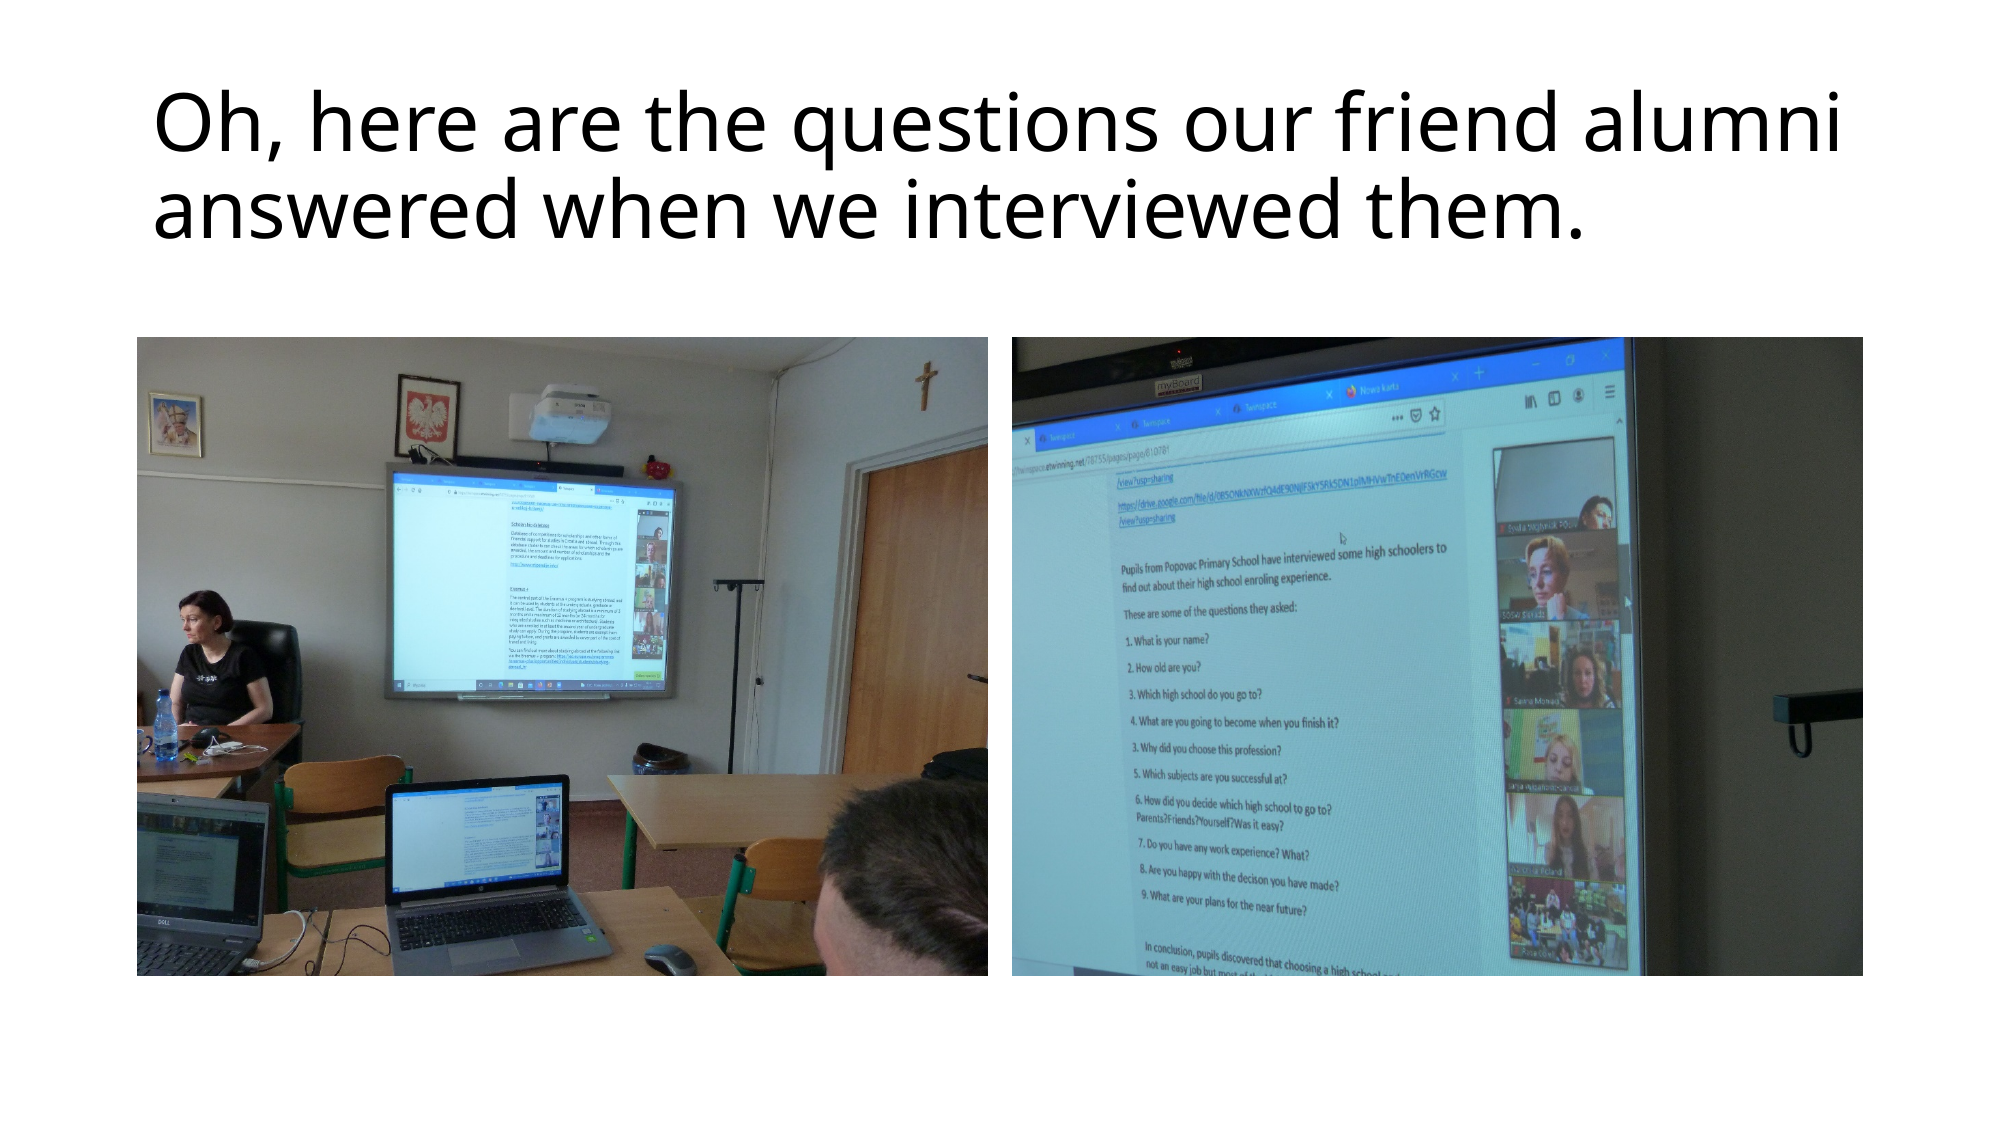

# Oh, here are the questions our friend alumni answered when we interviewed them.